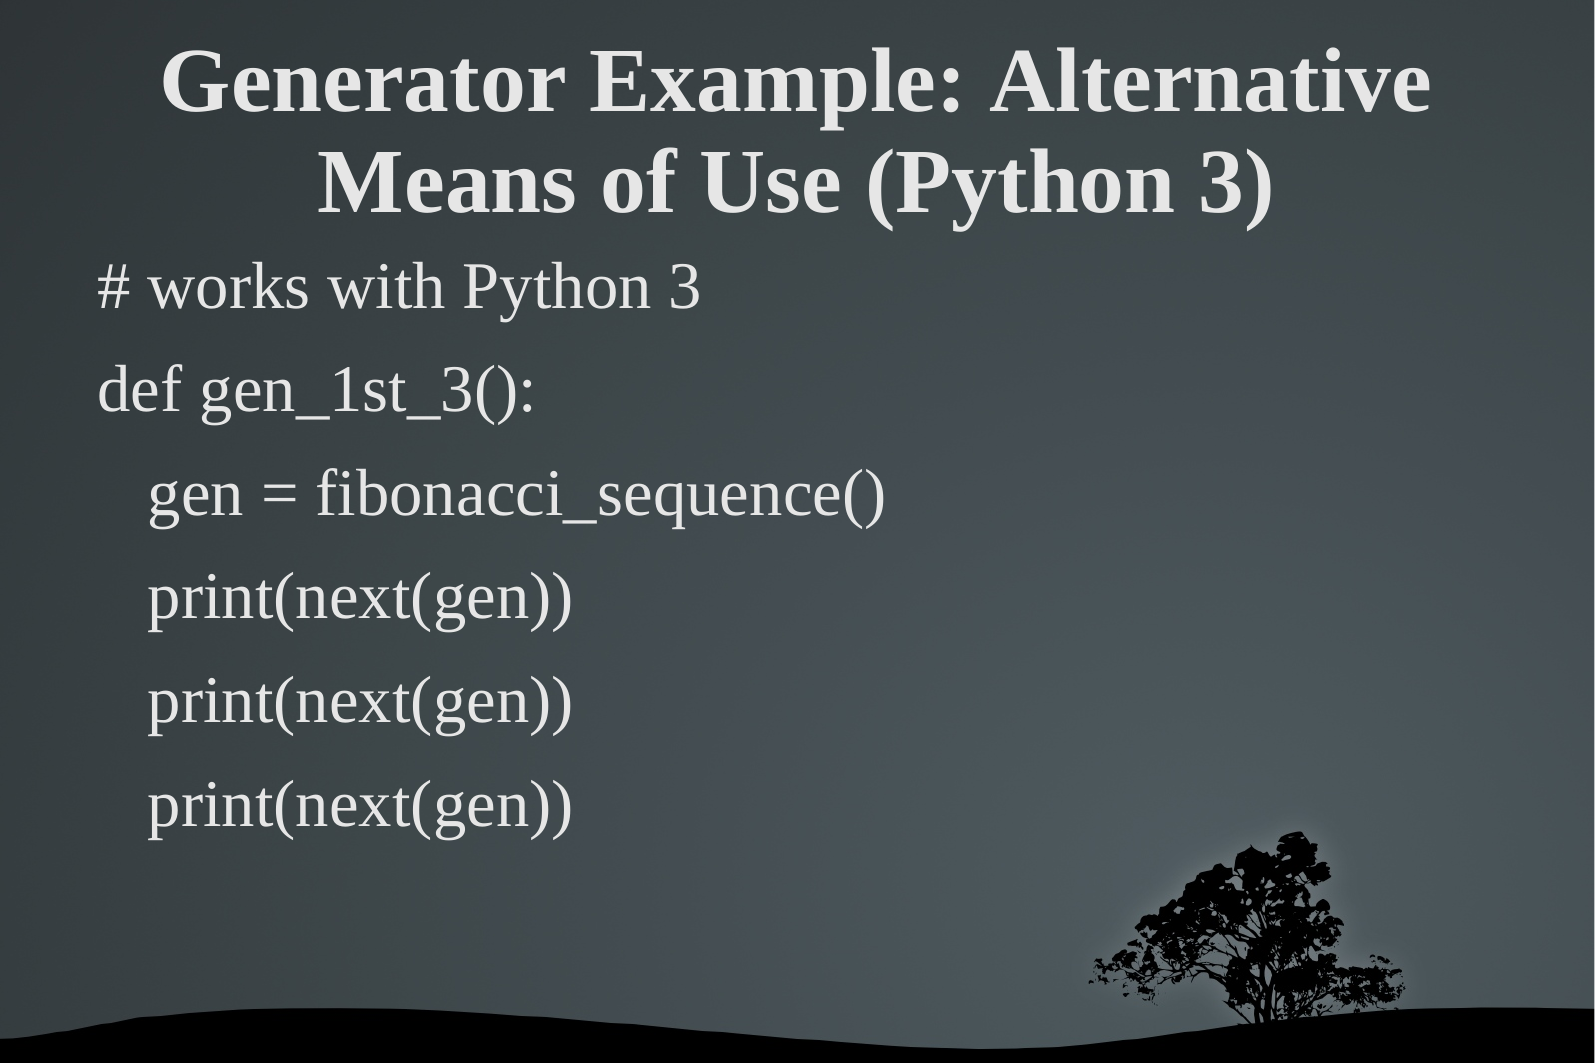

# Generator Example: Alternative Means of Use (Python 3)
# works with Python 3
def gen_1st_3():
 gen = fibonacci_sequence()
 print(next(gen))
 print(next(gen))
 print(next(gen))